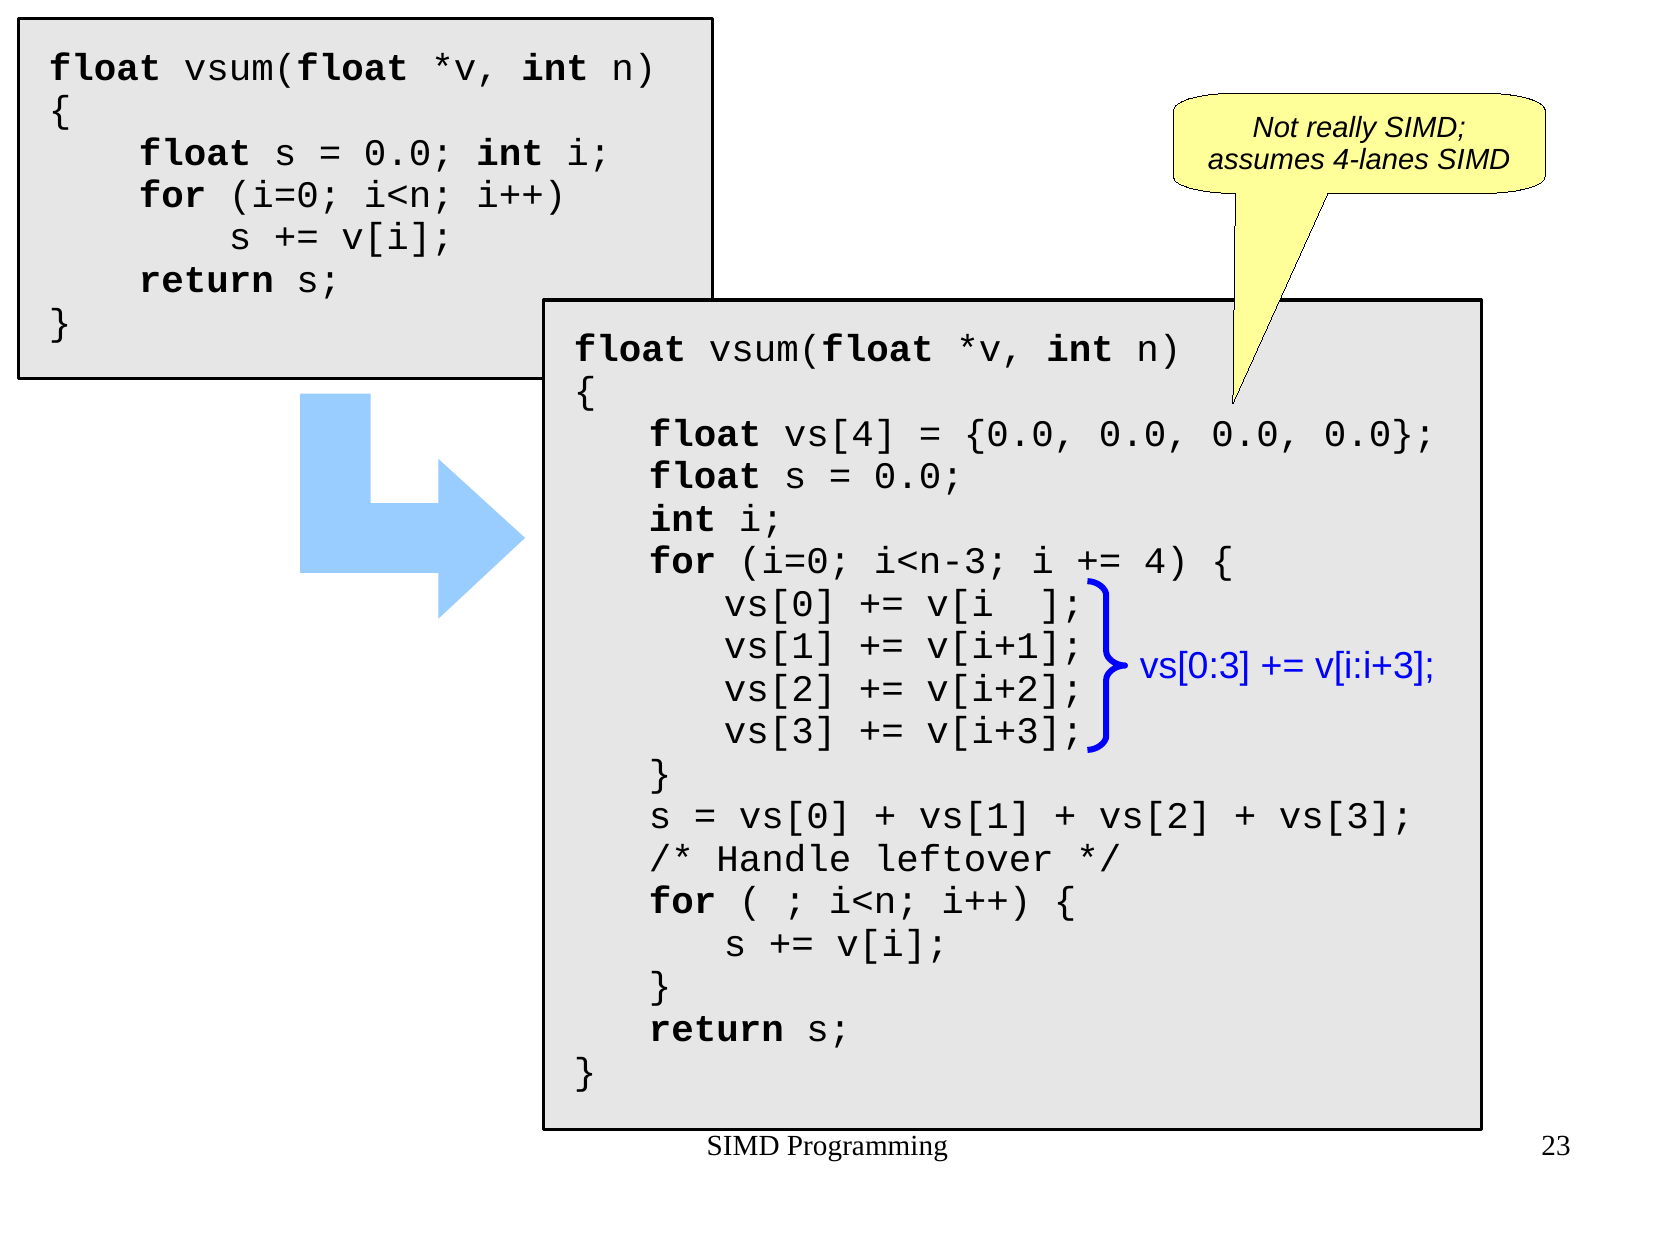

float vsum(float *v, int n)
{
 float s = 0.0; int i;
 for (i=0; i<n; i++)
 s += v[i];
 return s;
}
Not really SIMD;
assumes 4-lanes SIMD
float vsum(float *v, int n)
{
	float vs[4] = {0.0, 0.0, 0.0, 0.0};
	float s = 0.0;
	int i;
	for (i=0; i<n-3; i += 4) {
		vs[0] += v[i ];
		vs[1] += v[i+1];
		vs[2] += v[i+2];
		vs[3] += v[i+3];
	}
	s = vs[0] + vs[1] + vs[2] + vs[3];
	/* Handle leftover */
	for ( ; i<n; i++) {
		s += v[i];
	}
	return s;
}
vs[0:3] += v[i:i+3];
SIMD Programming
23